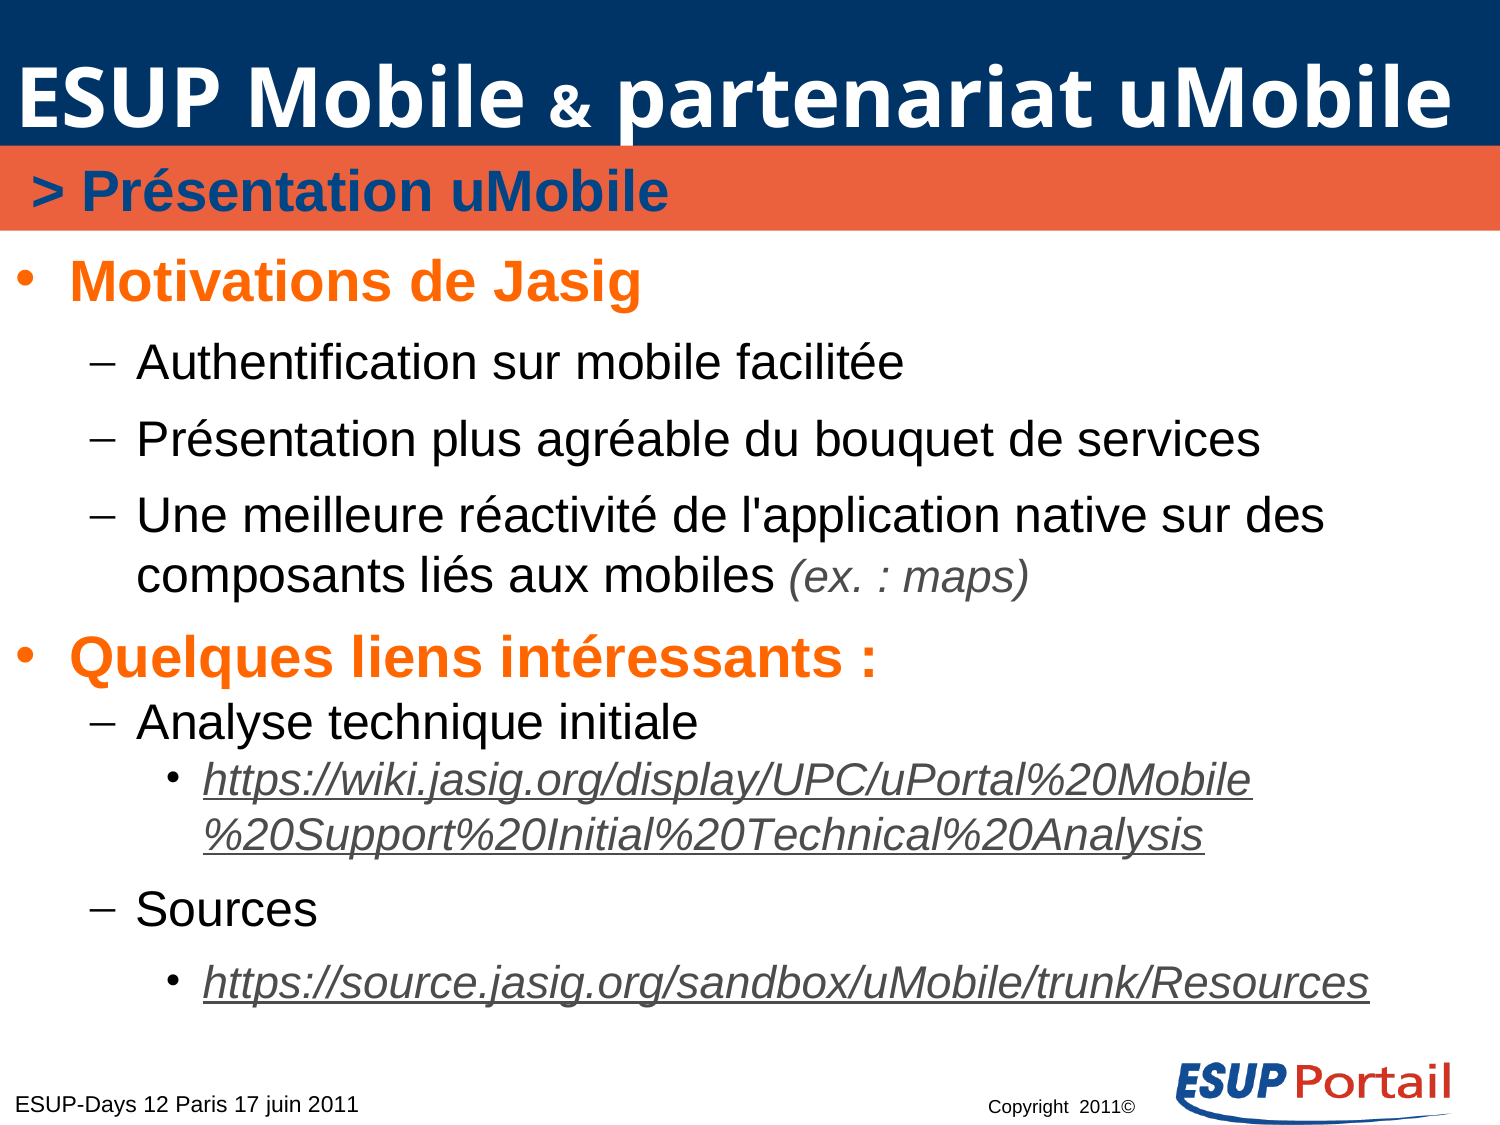

ESUP Mobile & partenariat uMobile
 > Présentation uMobile
Motivations de Jasig
Authentification sur mobile facilitée
Présentation plus agréable du bouquet de services
Une meilleure réactivité de l'application native sur des composants liés aux mobiles (ex. : maps)
Quelques liens intéressants :
Analyse technique initiale
https://wiki.jasig.org/display/UPC/uPortal%20Mobile%20Support%20Initial%20Technical%20Analysis
Sources
https://source.jasig.org/sandbox/uMobile/trunk/Resources
ESUP-Days 12 Paris 17 juin 2011